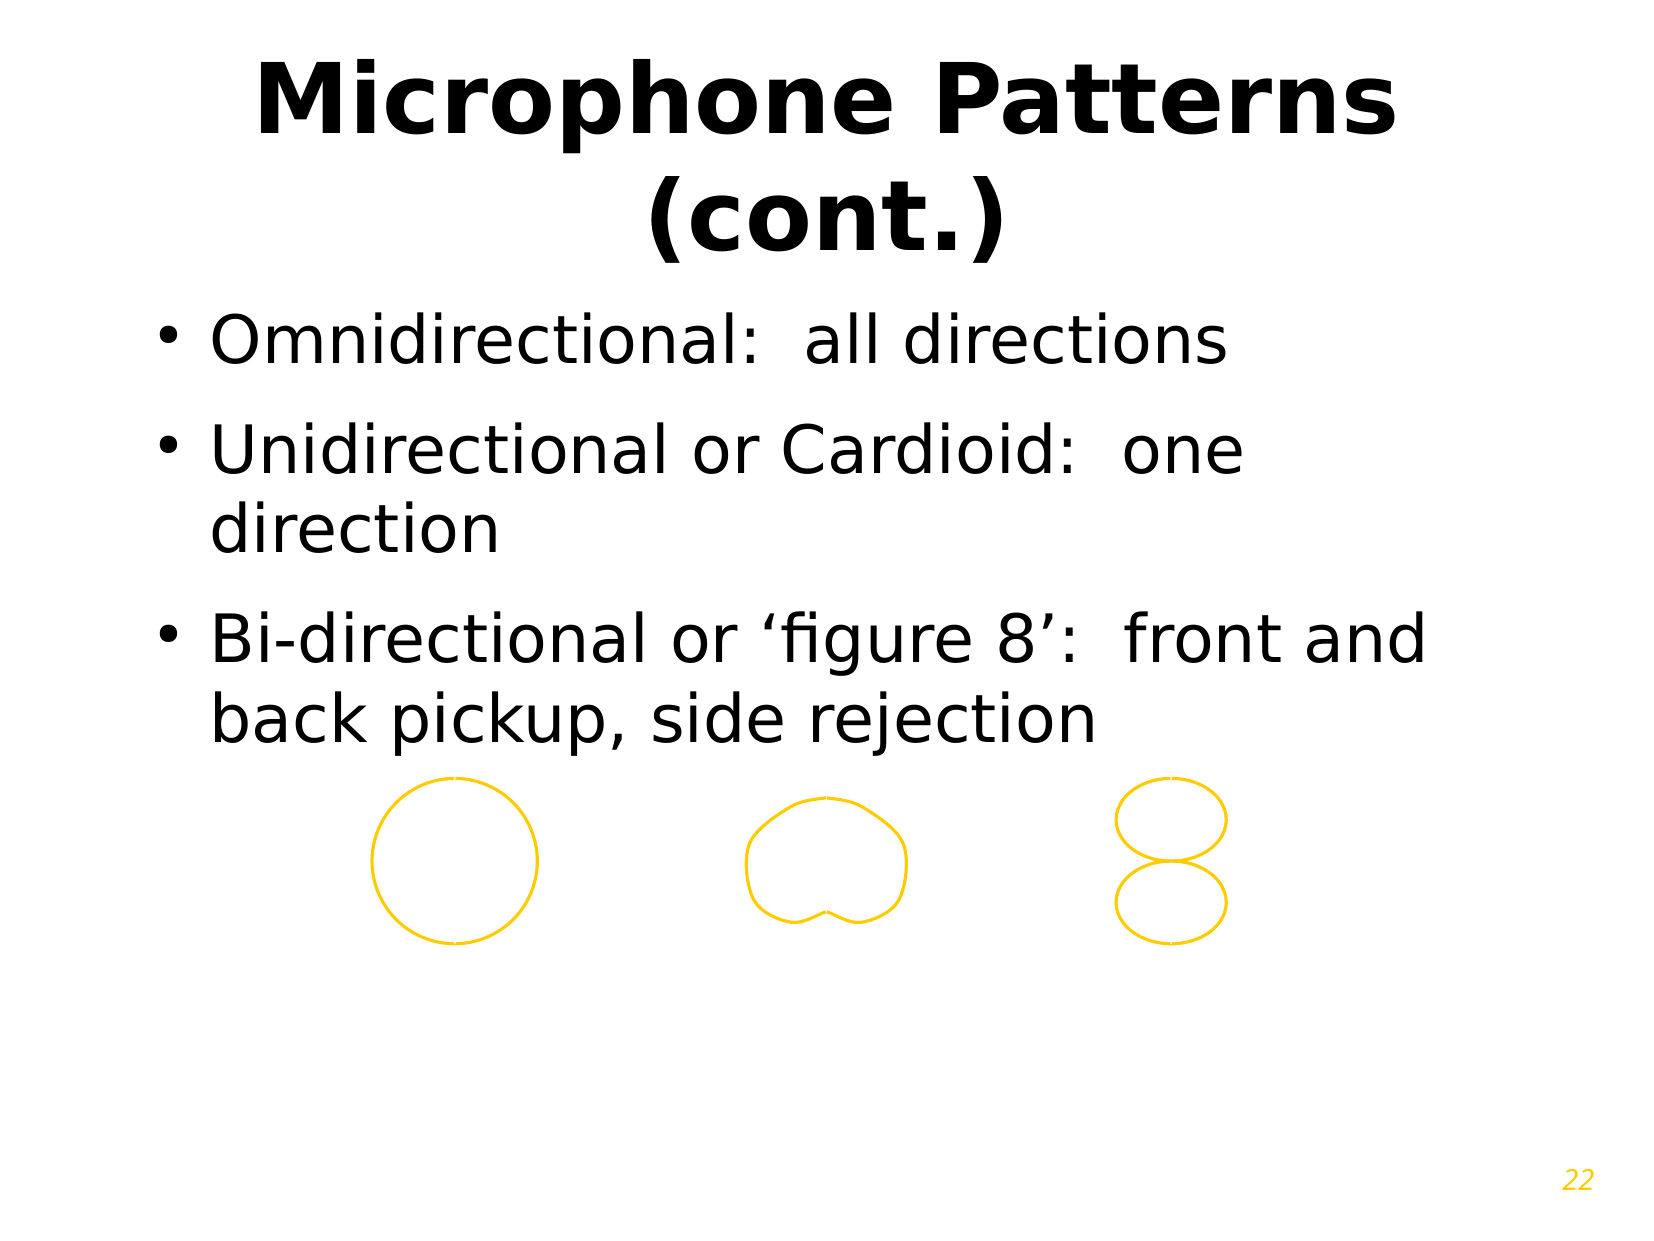

# Microphone Patterns (cont.)
Omnidirectional: all directions
Unidirectional or Cardioid: one direction
Bi-directional or ‘figure 8’: front and back pickup, side rejection